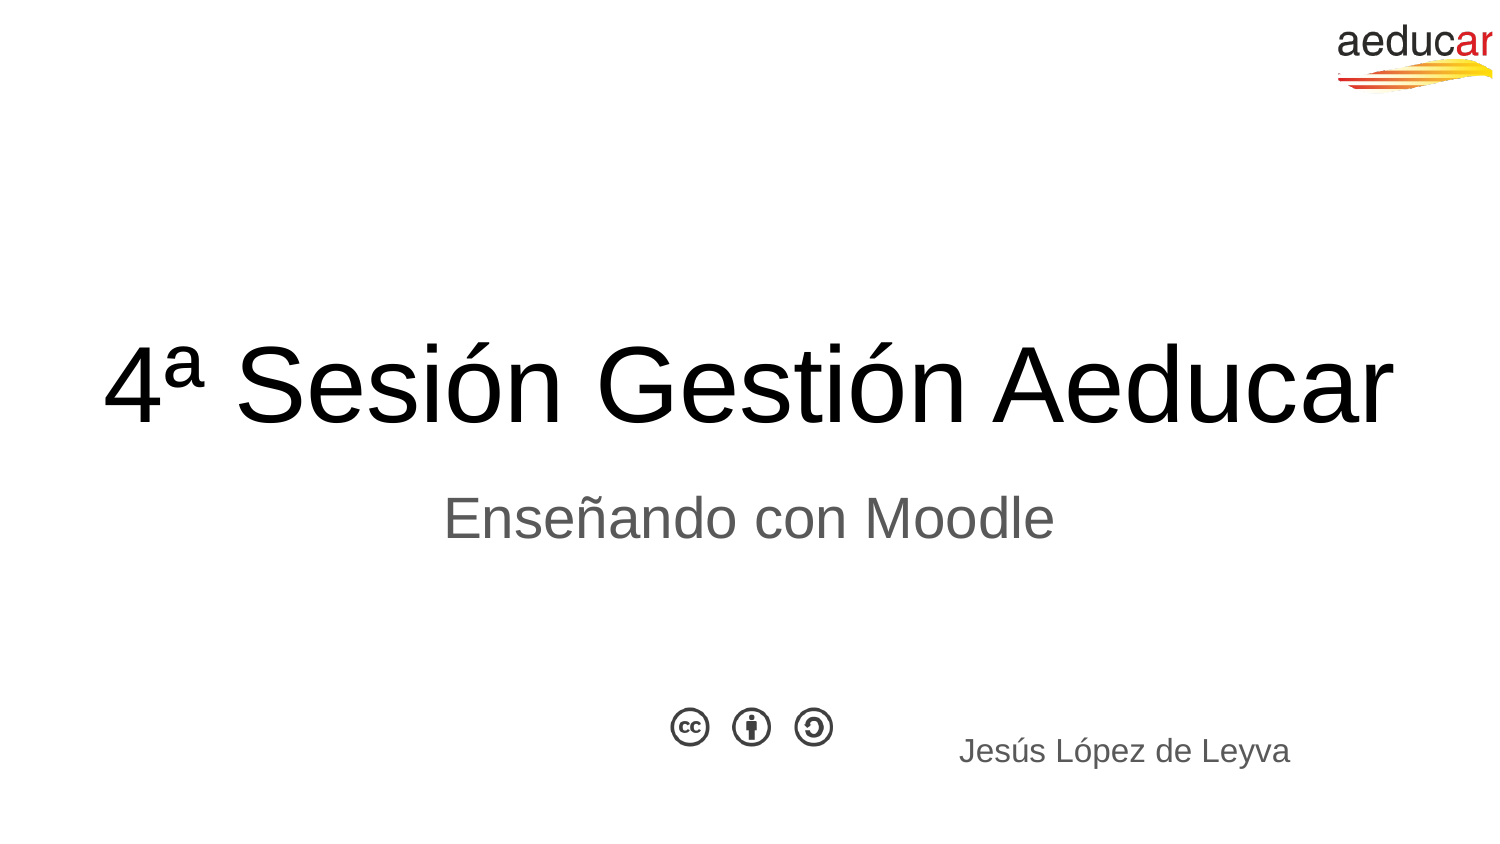

# 4ª Sesión Gestión Aeducar
Enseñando con Moodle
Jesús López de Leyva